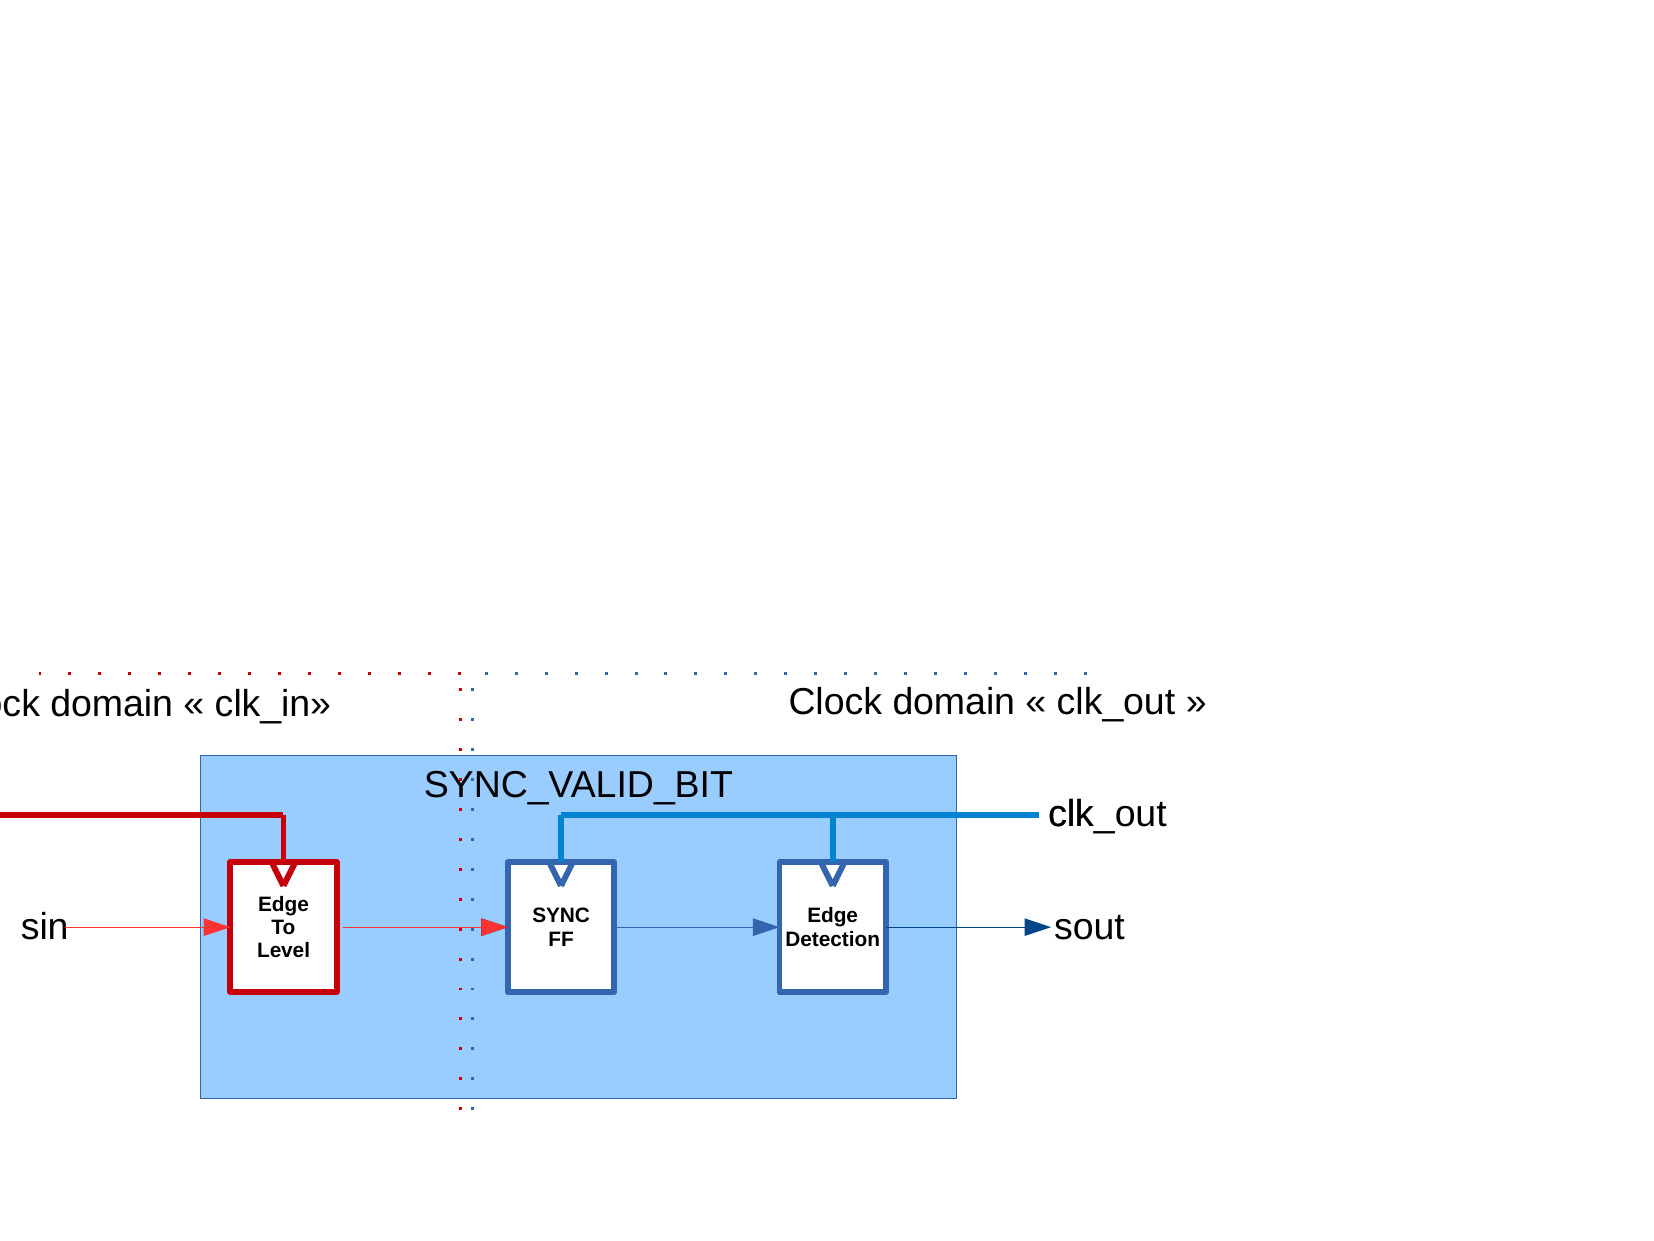

Clock domain « clk_out »
Clock domain « clk_in»
SYNC_VALID_BIT
clk_in
clk
clk_out
Edge
To
Level
FF
SYNC
FF
Edge
Detection
sout
sin